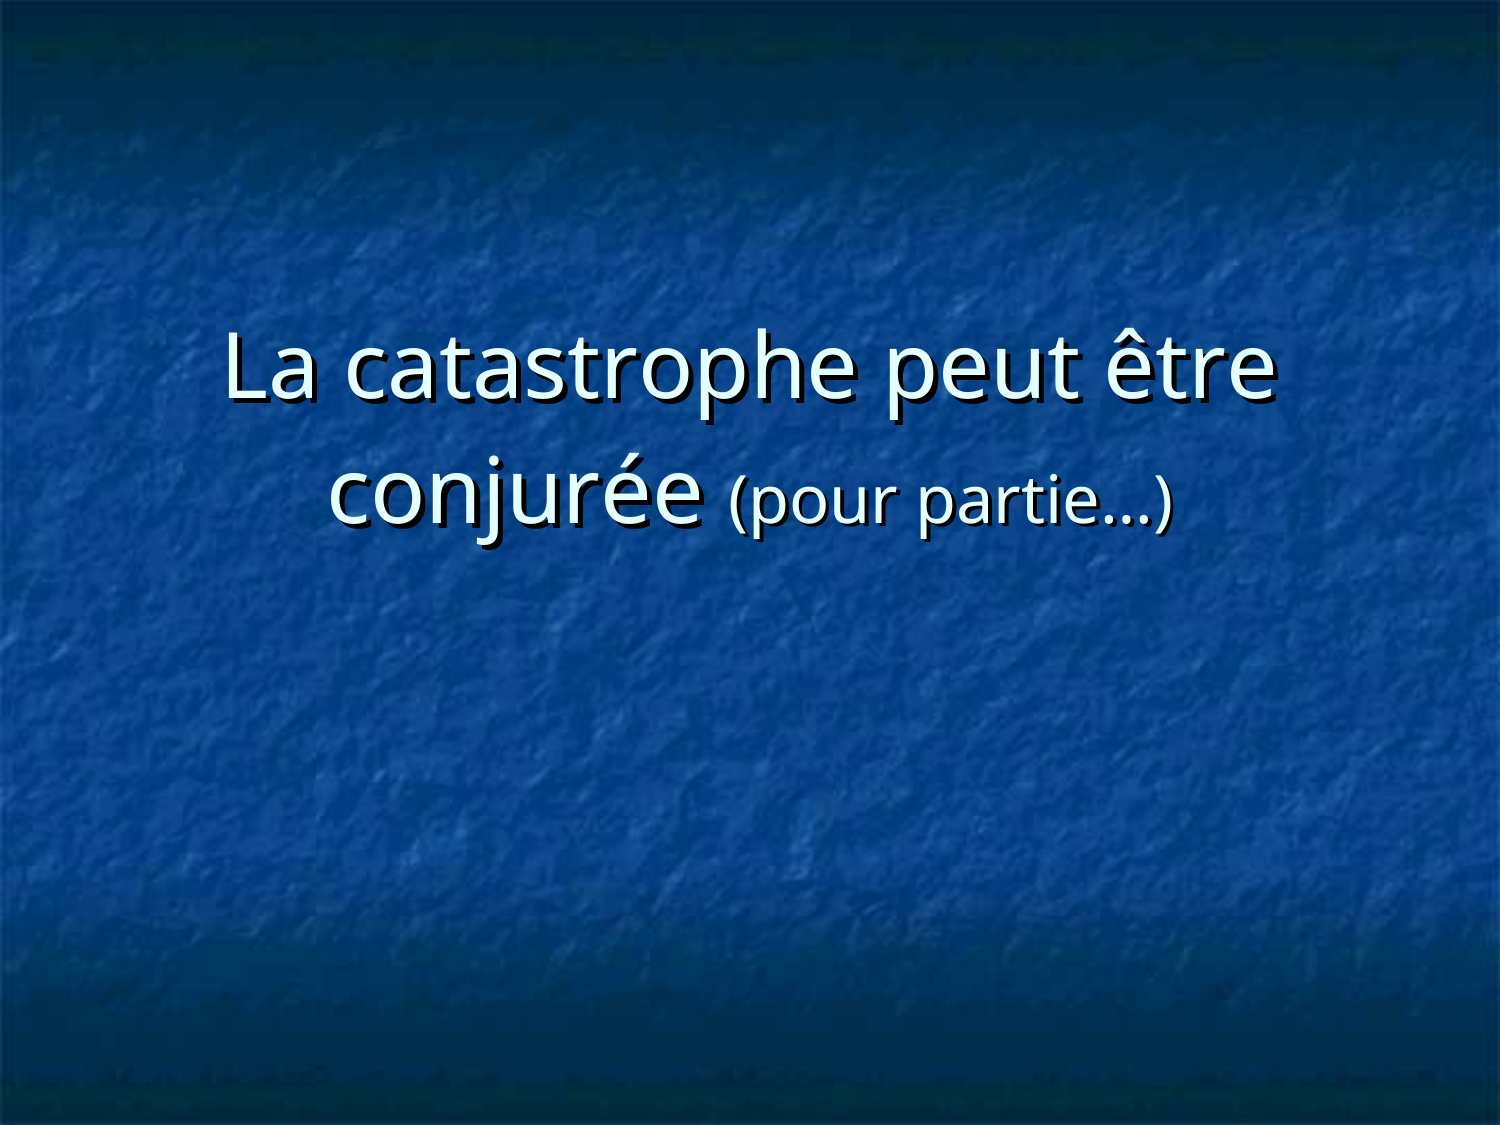

# La catastrophe peut être conjurée (pour partie…)